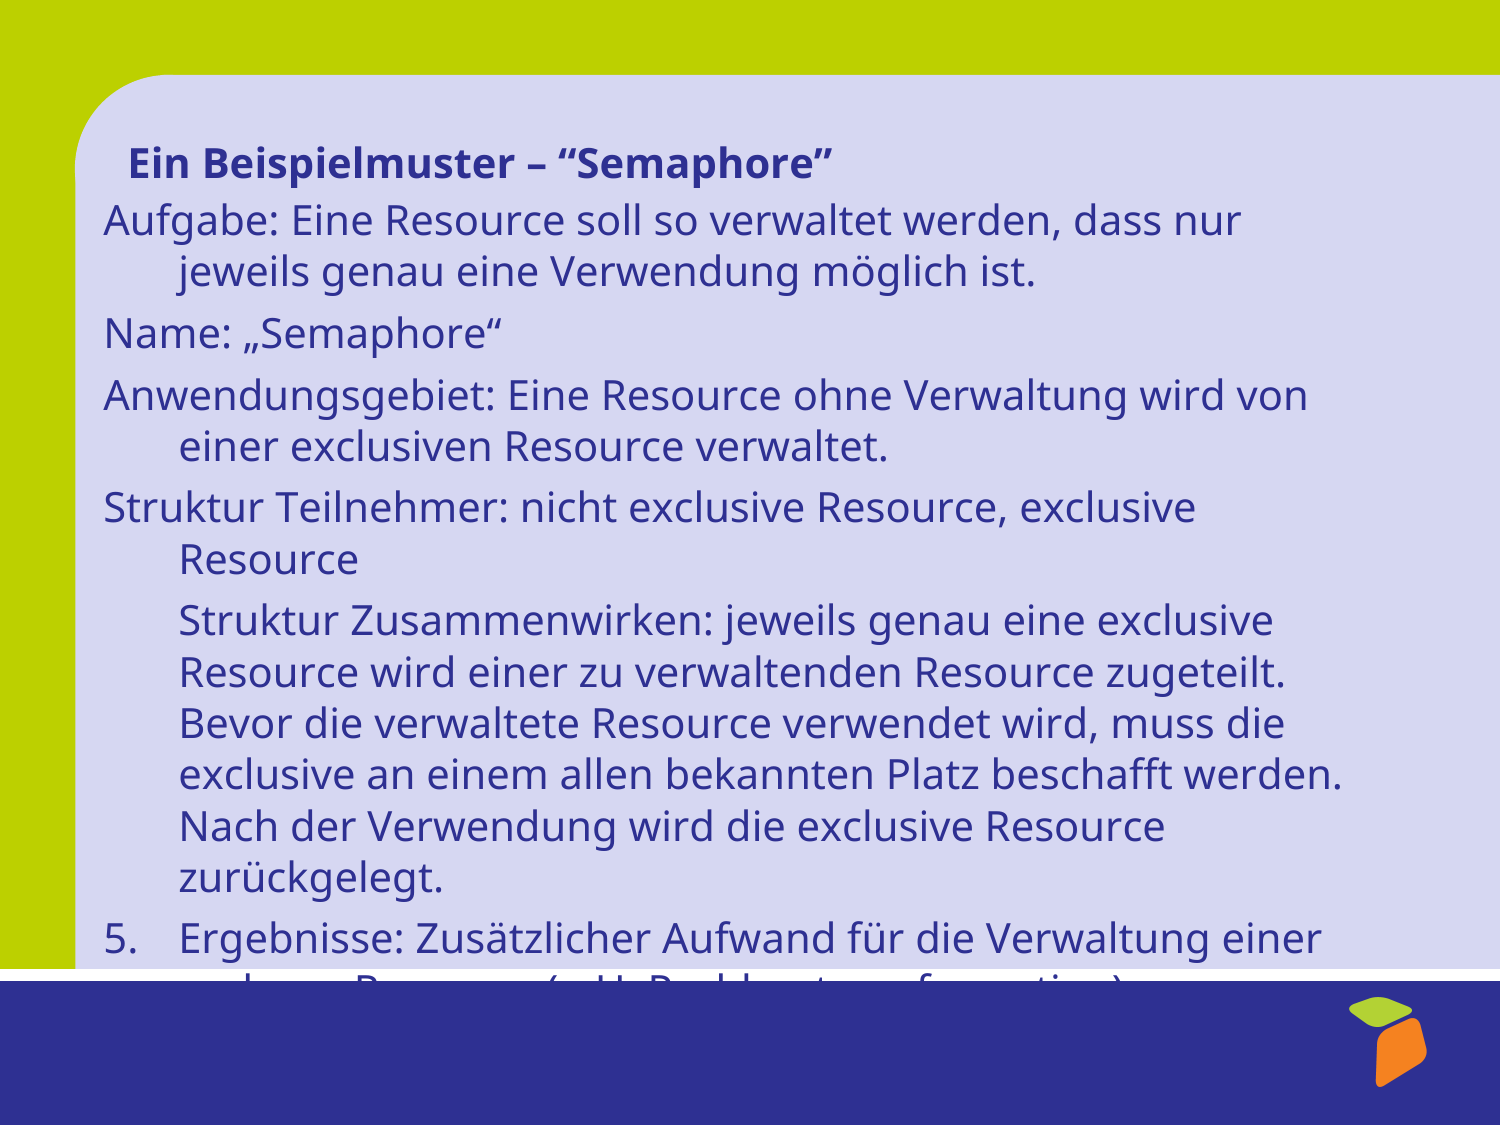

# Ein Beispielmuster – “Semaphore”
Aufgabe: Eine Resource soll so verwaltet werden, dass nur jeweils genau eine Verwendung möglich ist.
Name: „Semaphore“
Anwendungsgebiet: Eine Resource ohne Verwaltung wird von einer exclusiven Resource verwaltet.
Struktur Teilnehmer: nicht exclusive Resource, exclusive Resource
	Struktur Zusammenwirken: jeweils genau eine exclusive Resource wird einer zu verwaltenden Resource zugeteilt. Bevor die verwaltete Resource verwendet wird, muss die exclusive an einem allen bekannten Platz beschafft werden. Nach der Verwendung wird die exclusive Resource zurückgelegt.
5.	Ergebnisse: Zusätzlicher Aufwand für die Verwaltung einer anderen Resource (u.U. Problemtransformation) , Wartezeiten müssen geschickt überbrückt werden. Verlust der exclusiven Resource blockiert das System